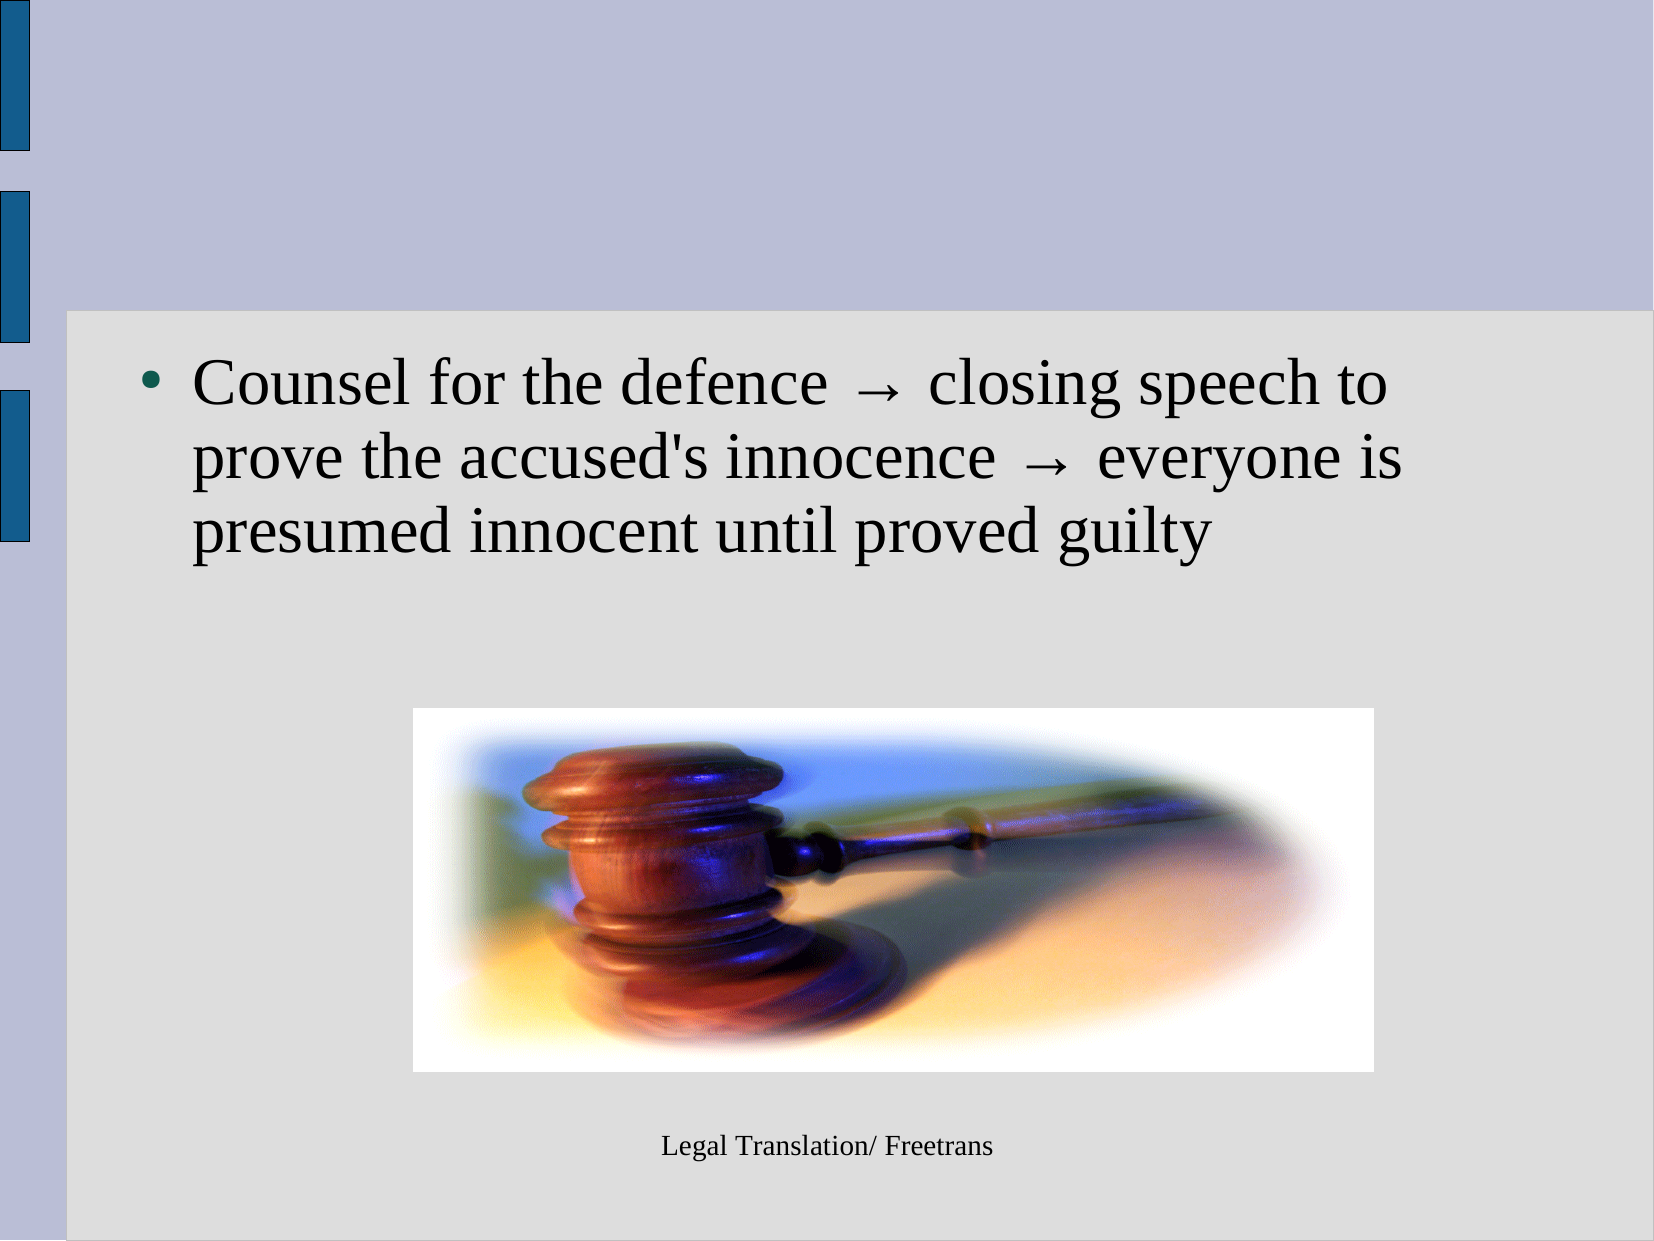

#
Counsel for the defence → closing speech to prove the accused's innocence → everyone is presumed innocent until proved guilty
Legal Translation/ Freetrans